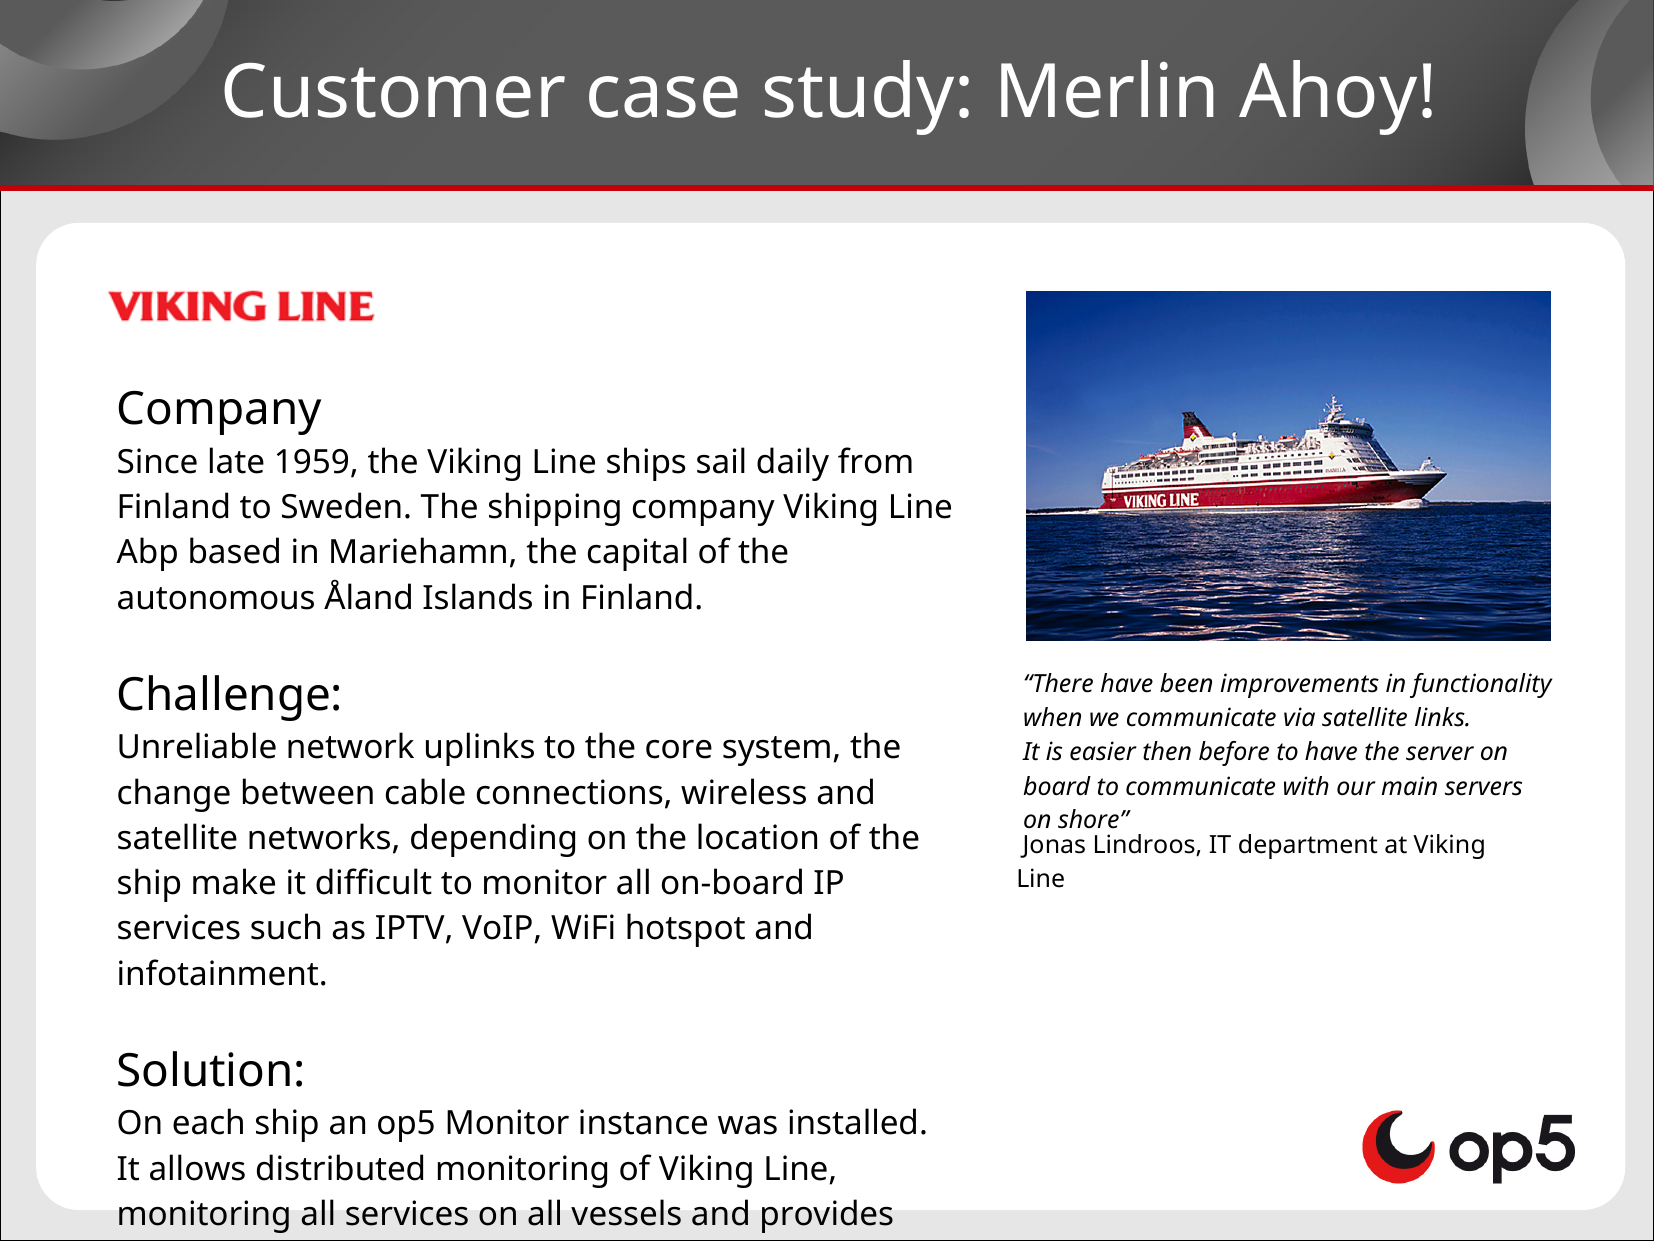

# Customer case study: Merlin Ahoy!
Company
Since late 1959, the Viking Line ships sail daily from Finland to Sweden. The shipping company Viking Line Abp based in Mariehamn, the capital of the autonomous Åland Islands in Finland.
Challenge:
Unreliable network uplinks to the core system, the change between cable connections, wireless and satellite networks, depending on the location of the ship make it difficult to monitor all on-board IP services such as IPTV, VoIP, WiFi hotspot and infotainment.
Solution:
On each ship an op5 Monitor instance was installed. It allows distributed monitoring of Viking Line, monitoring all services on all vessels and provides centrally managed monitoring.
“There have been improvements in functionality
when we communicate via satellite links.
It is easier then before to have the server on
board to communicate with our main servers
on shore”
 Jonas Lindroos, IT department at Viking Line